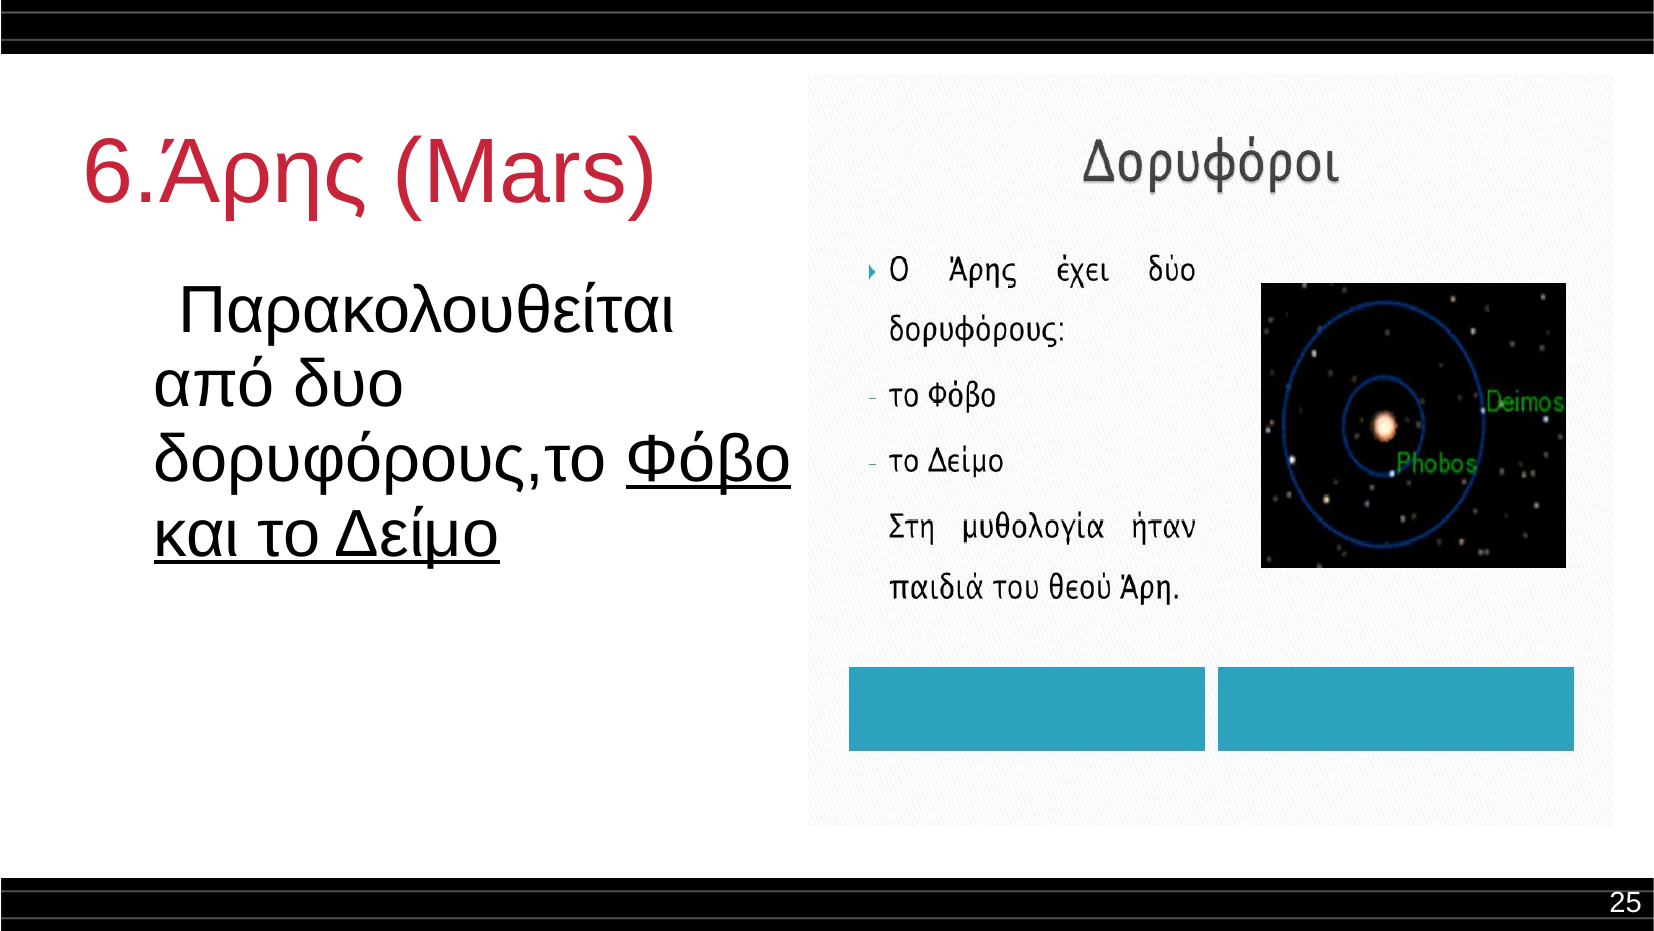

# 6.Άρης (Mars)
 Παρακολουθείται από δυο δορυφόρους,το Φόβο και το Δείμο